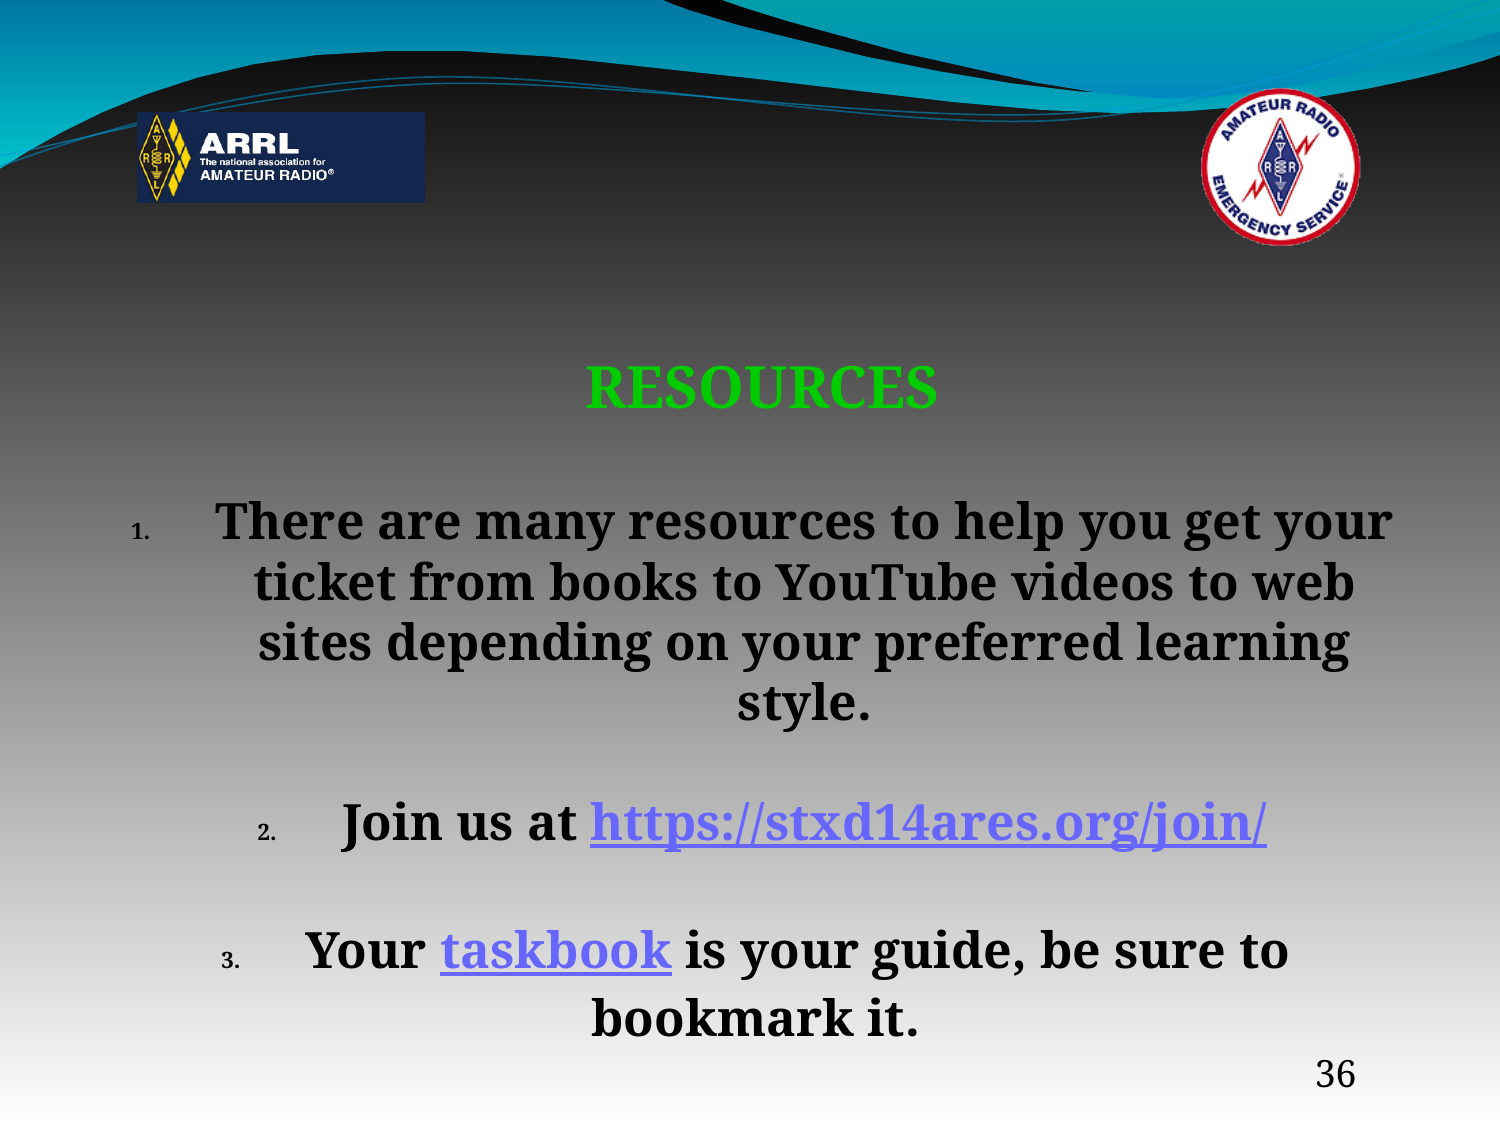

#
RESOURCES
There are many resources to help you get your ticket from books to YouTube videos to web sites depending on your preferred learning style.
Join us at https://stxd14ares.org/join/
Your taskbook is your guide, be sure to
bookmark it.